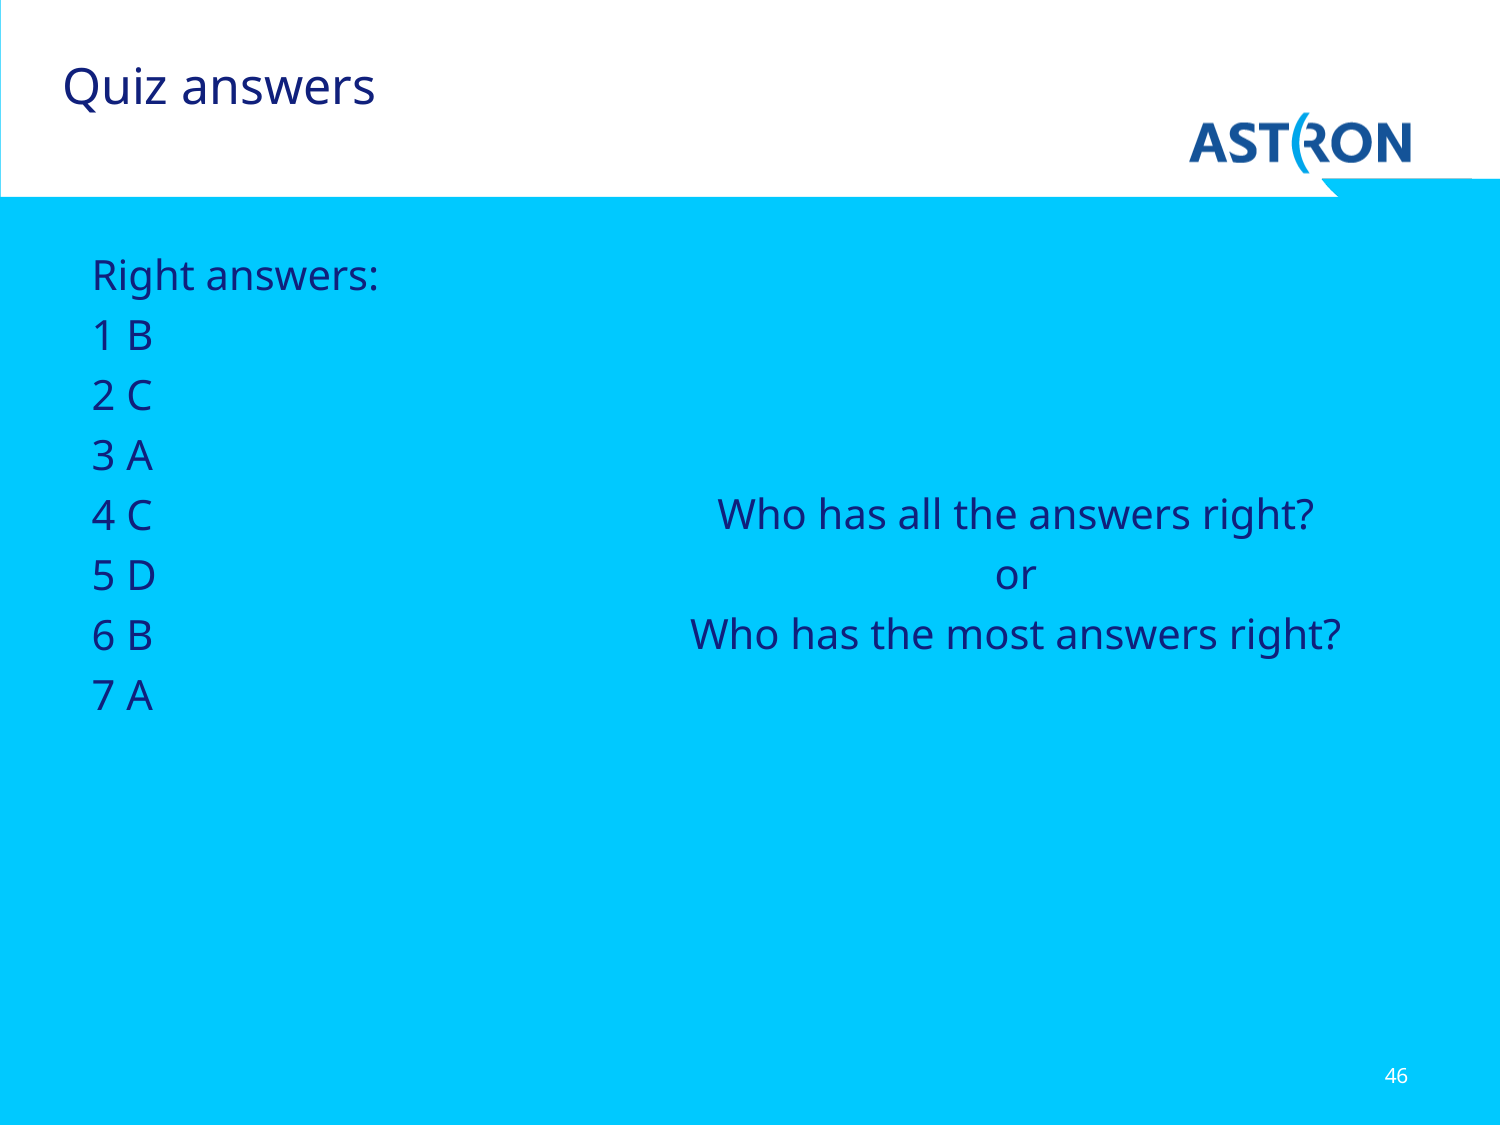

Quiz answers
Right answers:
1 B
2 C
3 A
4 C
5 D
6 B
7 A
Who has all the answers right?
or
Who has the most answers right?